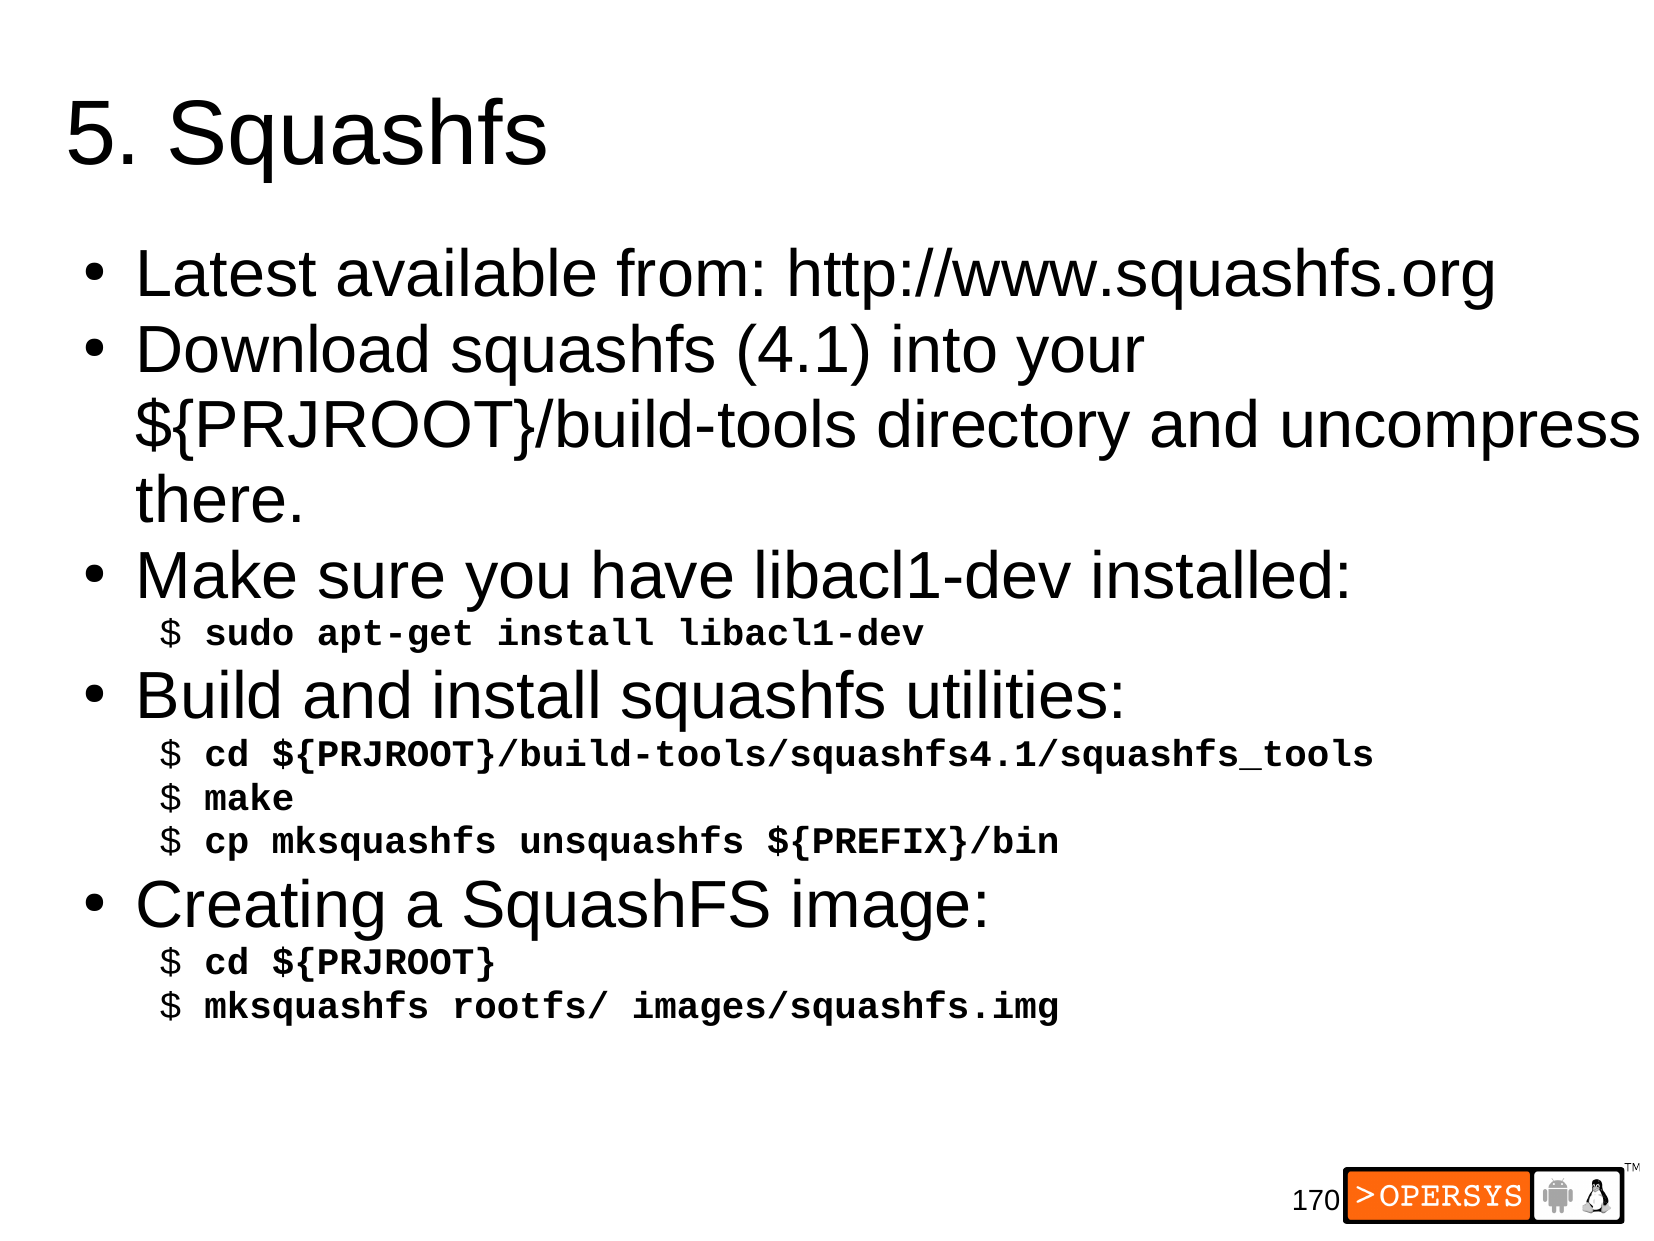

# 5. Squashfs
Latest available from: http://www.squashfs.org
Download squashfs (4.1) into your ${PRJROOT}/build-tools directory and uncompress there.
Make sure you have libacl1-dev installed:
$ sudo apt-get install libacl1-dev
Build and install squashfs utilities:
$ cd ${PRJROOT}/build-tools/squashfs4.1/squashfs_tools
$ make
$ cp mksquashfs unsquashfs ${PREFIX}/bin
Creating a SquashFS image:
$ cd ${PRJROOT}
$ mksquashfs rootfs/ images/squashfs.img